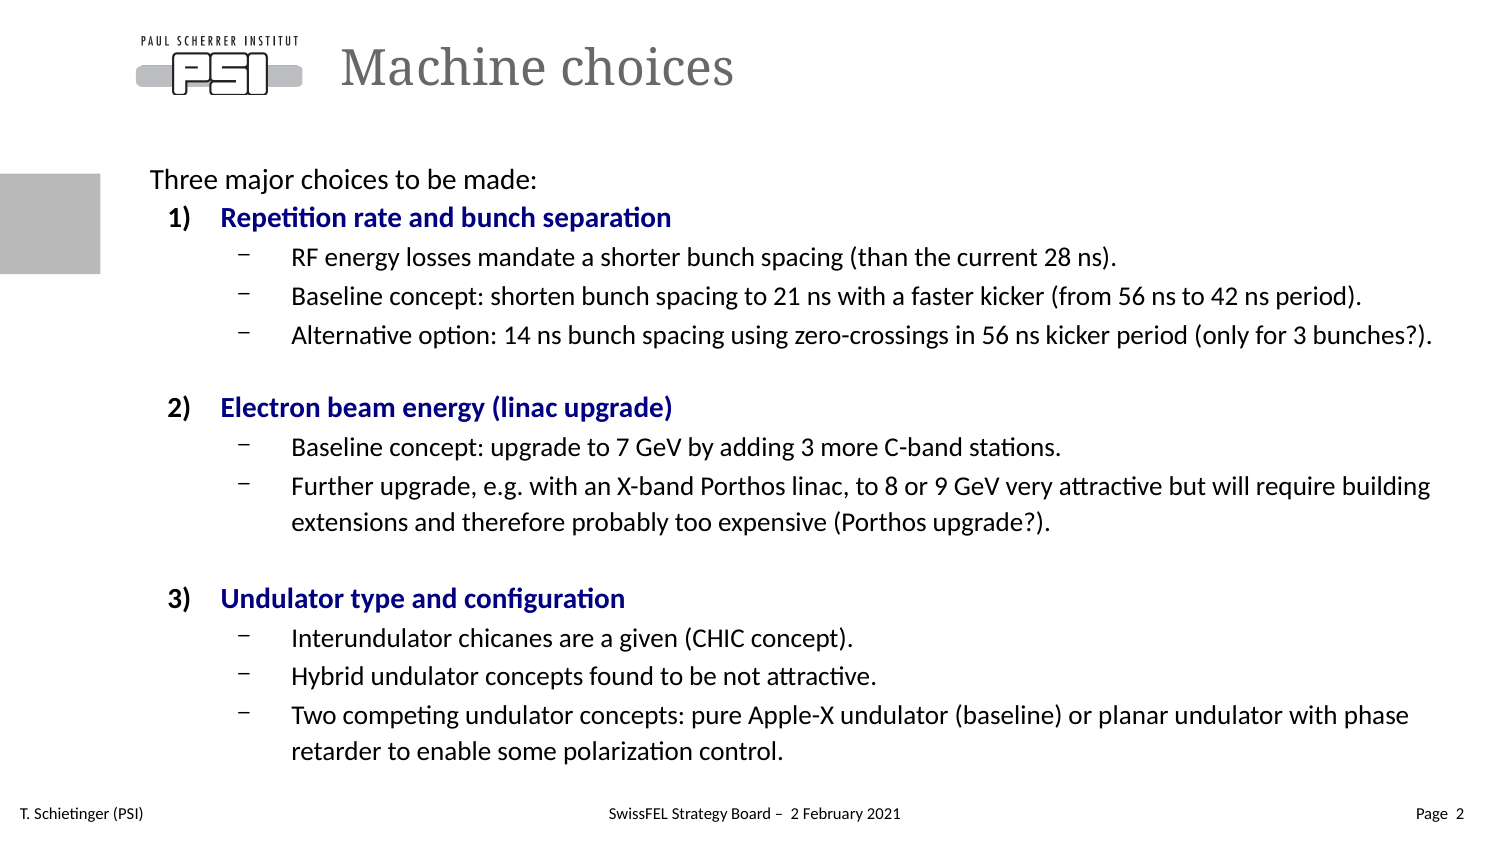

# Machine choices
Three major choices to be made:
Repetition rate and bunch separation
RF energy losses mandate a shorter bunch spacing (than the current 28 ns).
Baseline concept: shorten bunch spacing to 21 ns with a faster kicker (from 56 ns to 42 ns period).
Alternative option: 14 ns bunch spacing using zero-crossings in 56 ns kicker period (only for 3 bunches?).
Electron beam energy (linac upgrade)
Baseline concept: upgrade to 7 GeV by adding 3 more C-band stations.
Further upgrade, e.g. with an X-band Porthos linac, to 8 or 9 GeV very attractive but will require building extensions and therefore probably too expensive (Porthos upgrade?).
Undulator type and configuration
Interundulator chicanes are a given (CHIC concept).
Hybrid undulator concepts found to be not attractive.
Two competing undulator concepts: pure Apple-X undulator (baseline) or planar undulator with phase retarder to enable some polarization control.